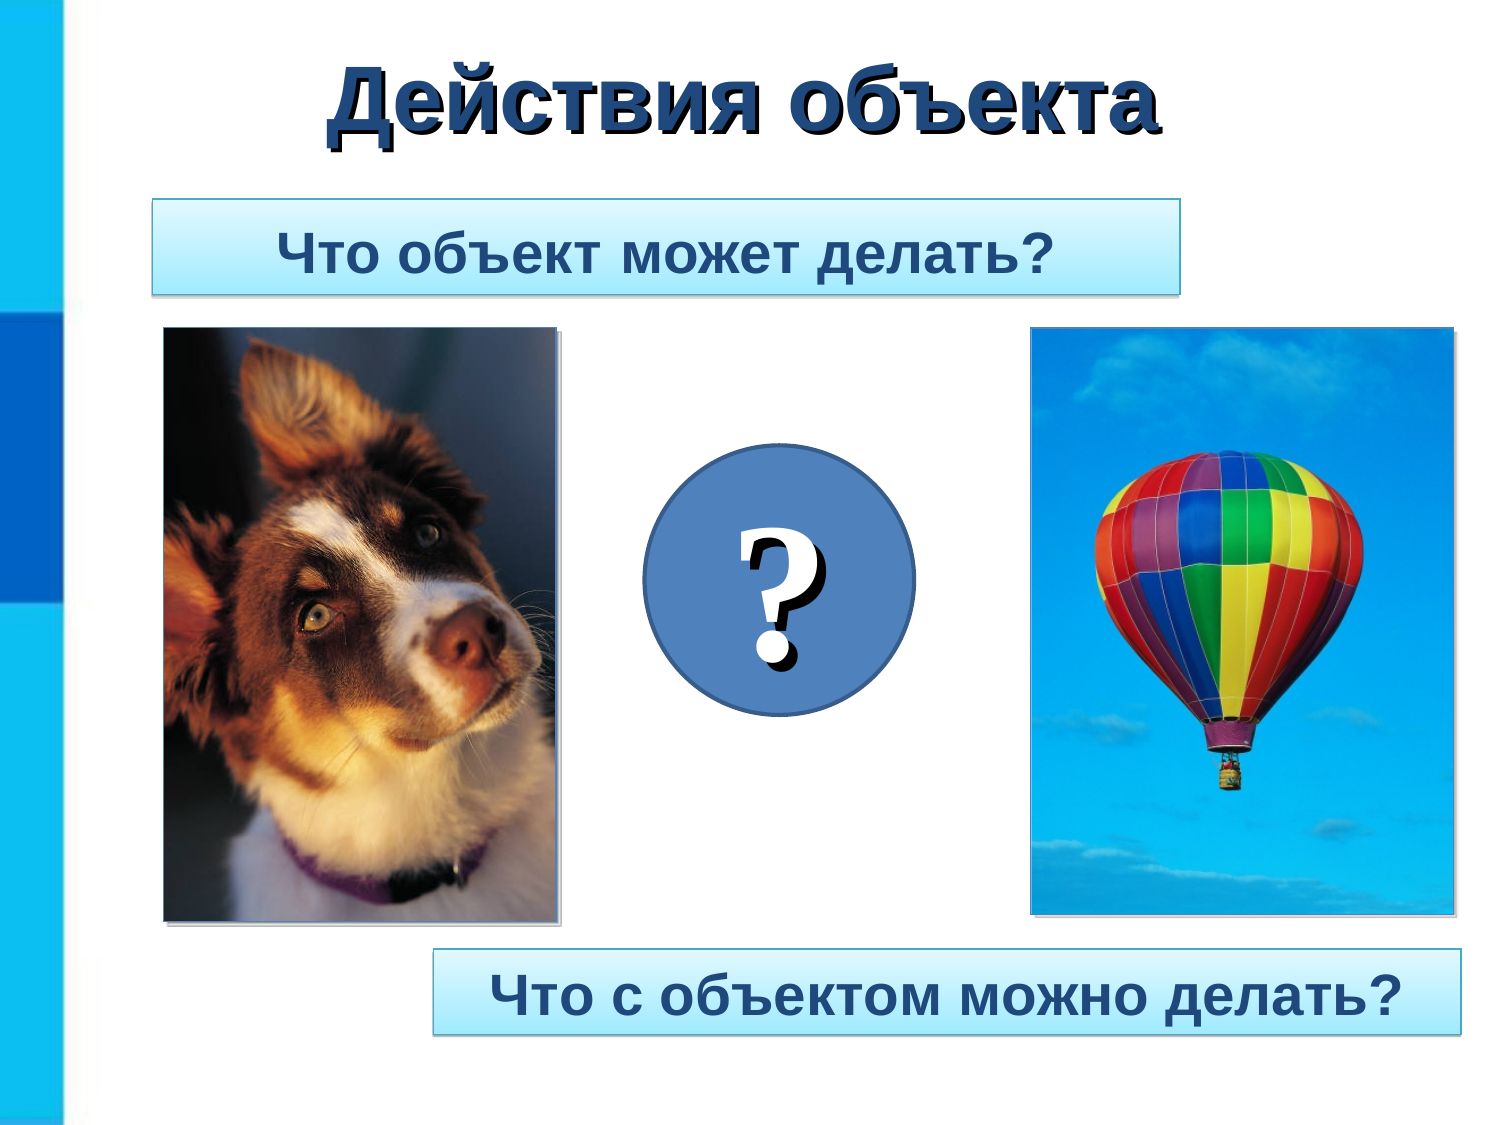

# Действия объекта
Что объект может делать?
?
Что с объектом можно делать?